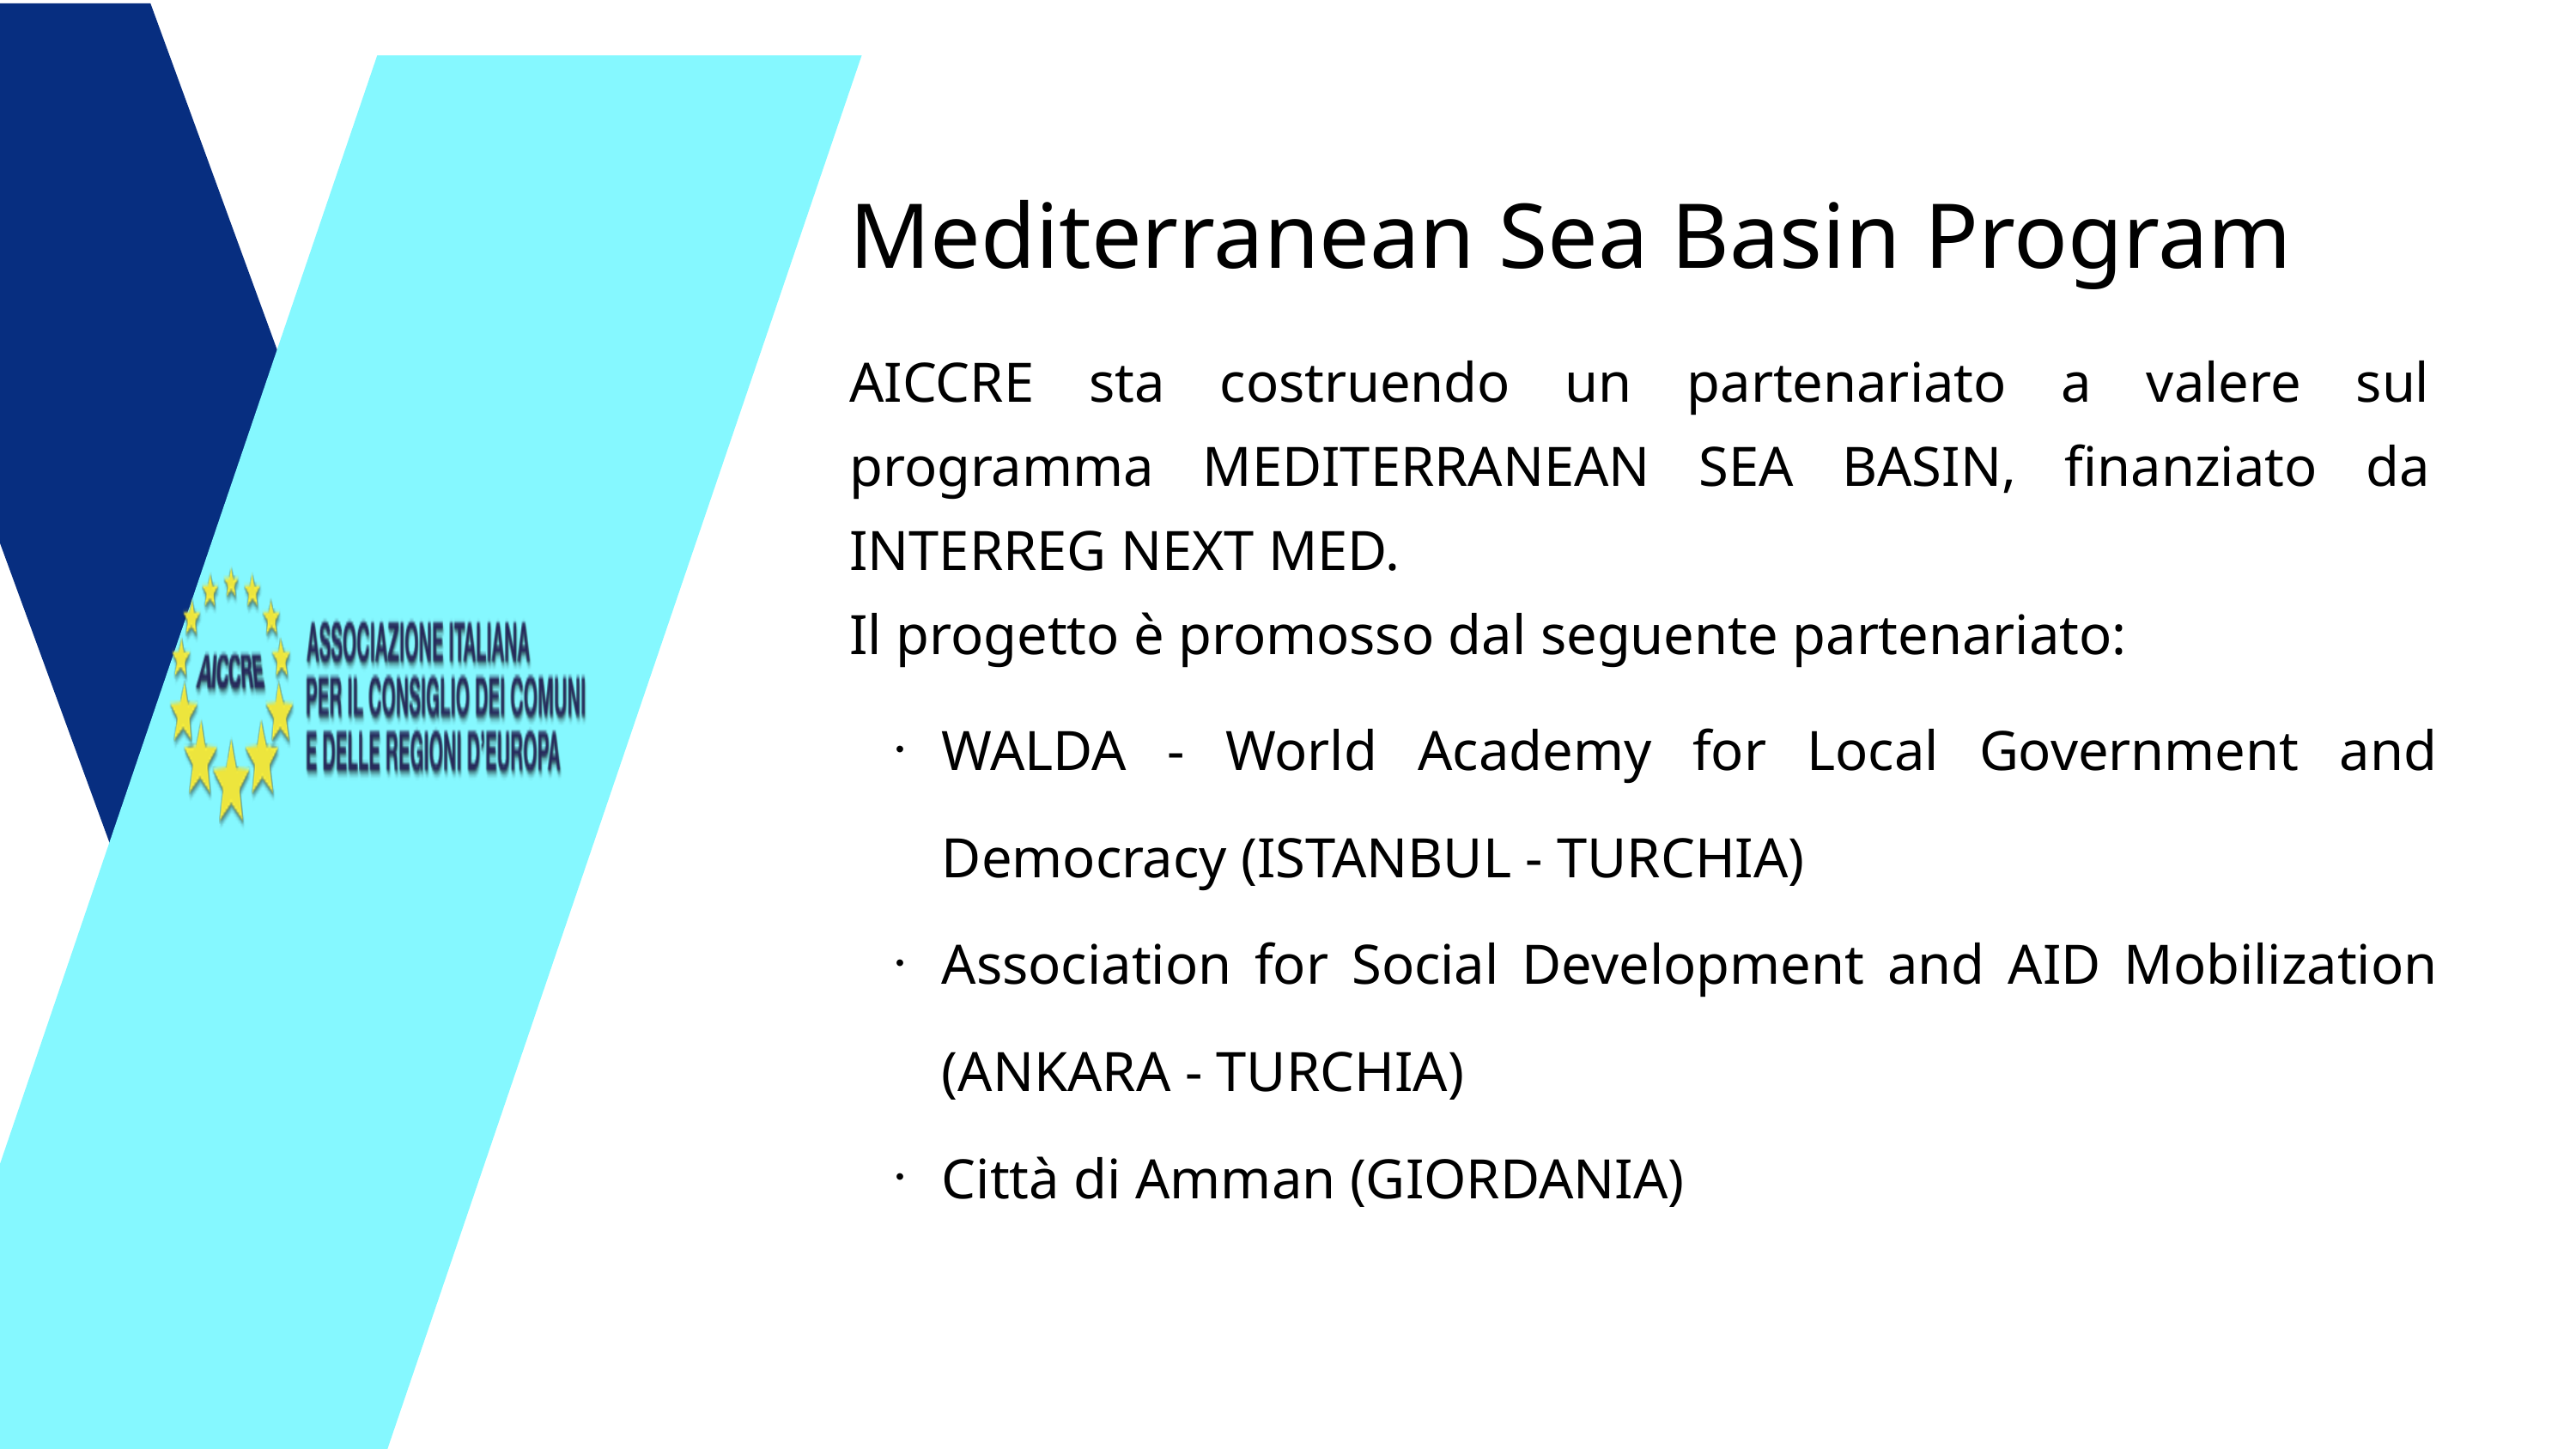

Mediterranean Sea Basin Program
AICCRE sta costruendo un partenariato a valere sul programma MEDITERRANEAN SEA BASIN, finanziato da INTERREG NEXT MED.
Il progetto è promosso dal seguente partenariato:
WALDA - World Academy for Local Government and Democracy (ISTANBUL - TURCHIA)
Association for Social Development and AID Mobilization (ANKARA - TURCHIA)
Città di Amman (GIORDANIA)